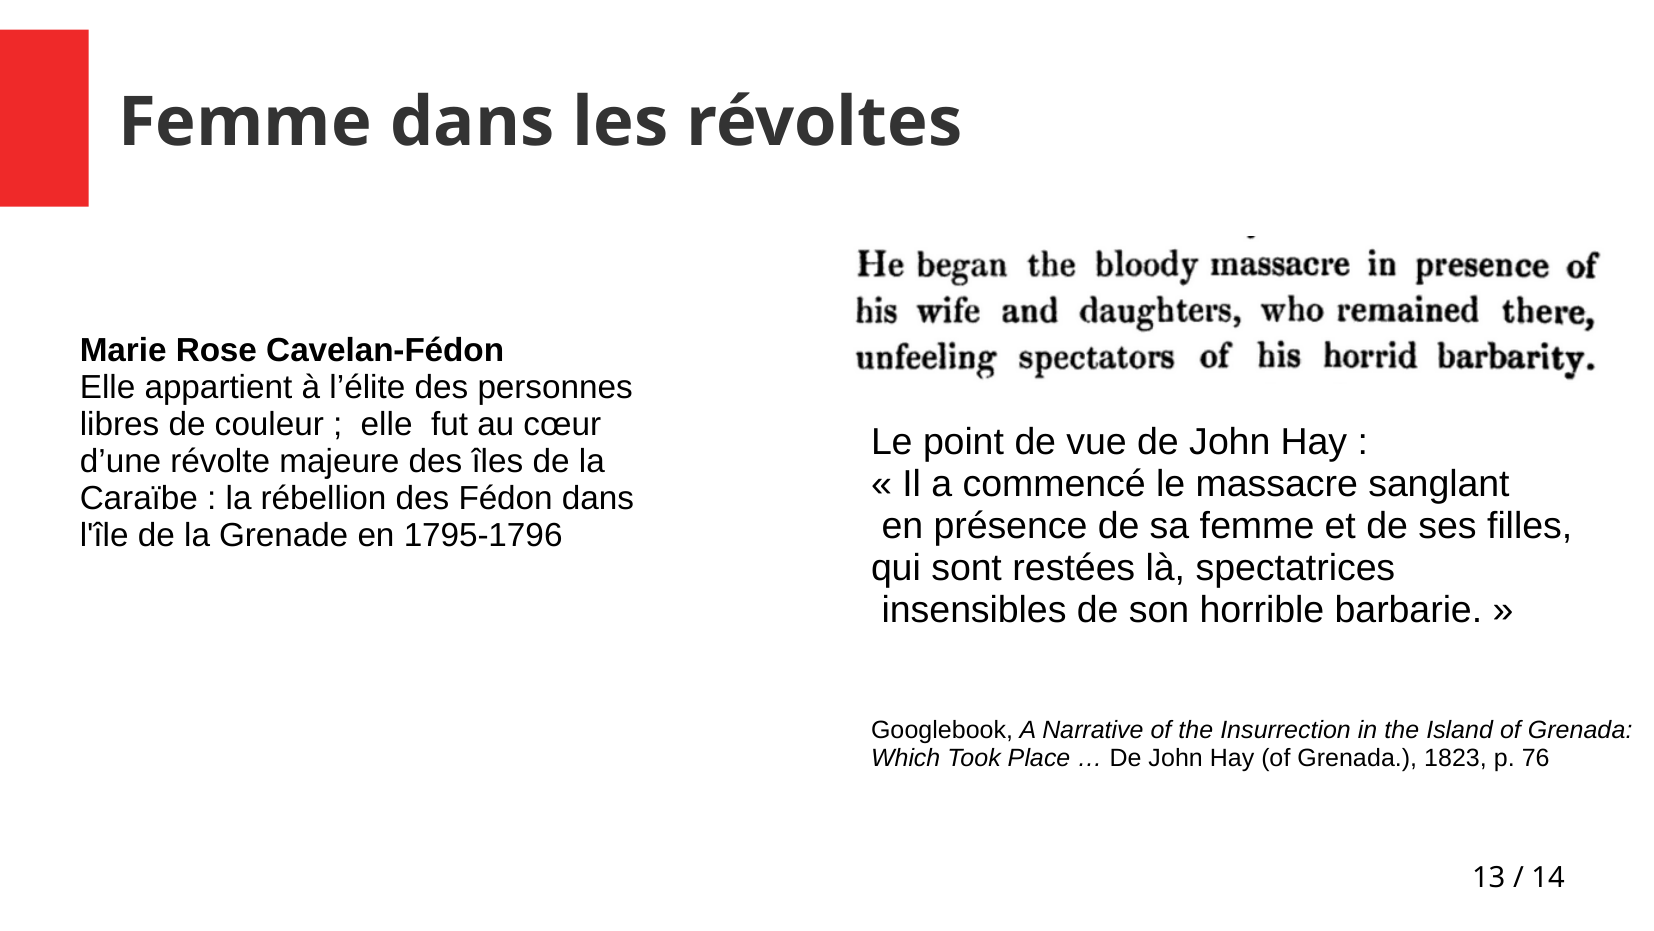

# Femme dans les révoltes
Marie Rose Cavelan-Fédon
Elle appartient à l’élite des personnes libres de couleur ; elle fut au cœur d’une révolte majeure des îles de la Caraïbe : la rébellion des Fédon dans l'île de la Grenade en 1795-1796
Le point de vue de John Hay :
« Il a commencé le massacre sanglant
 en présence de sa femme et de ses filles,
qui sont restées là, spectatrices
 insensibles de son horrible barbarie. »
Googlebook, A Narrative of the Insurrection in the Island of Grenada: Which Took Place … De John Hay (of Grenada.), 1823, p. 76
13